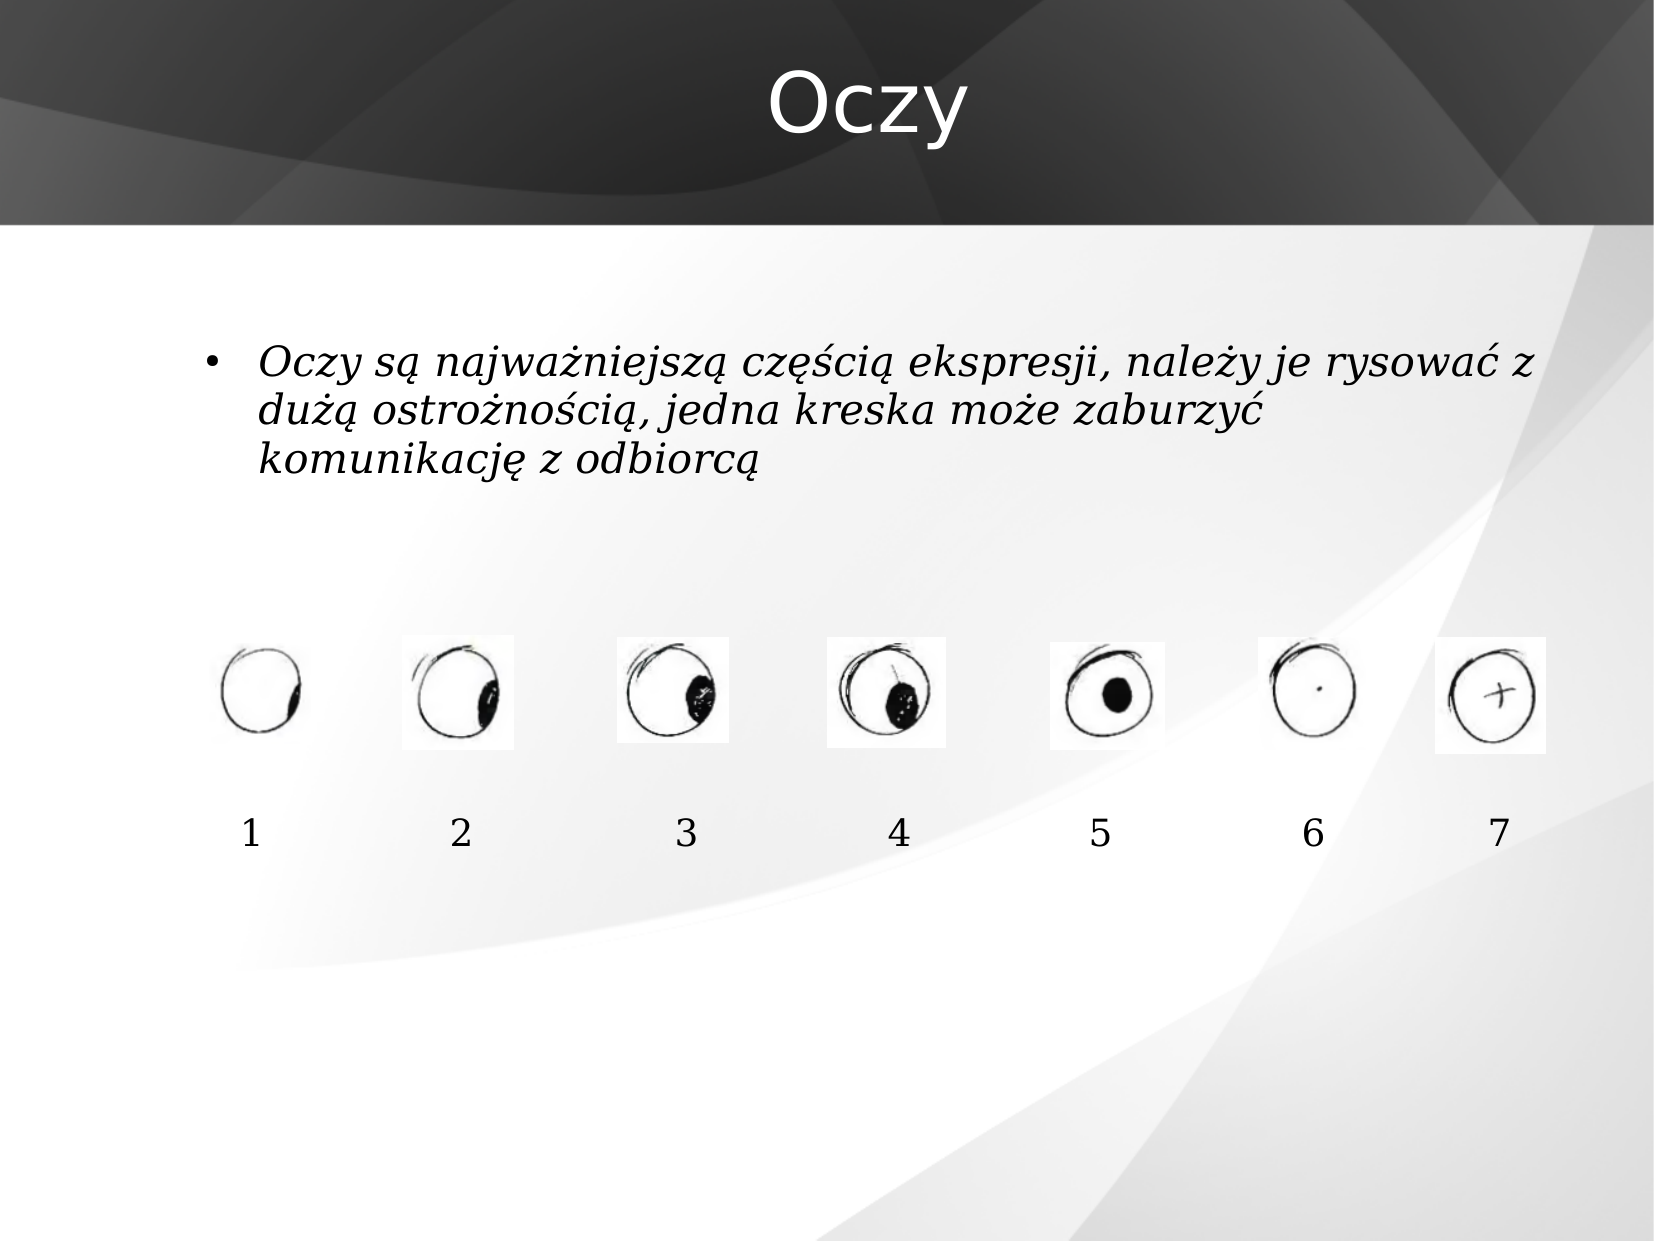

# Oczy
Oczy są najważniejszą częścią ekspresji, należy je rysować z dużą ostrożnością, jedna kreska może zaburzyć komunikację z odbiorcą
1		 2		 3		 4			 5 			 6 		 7